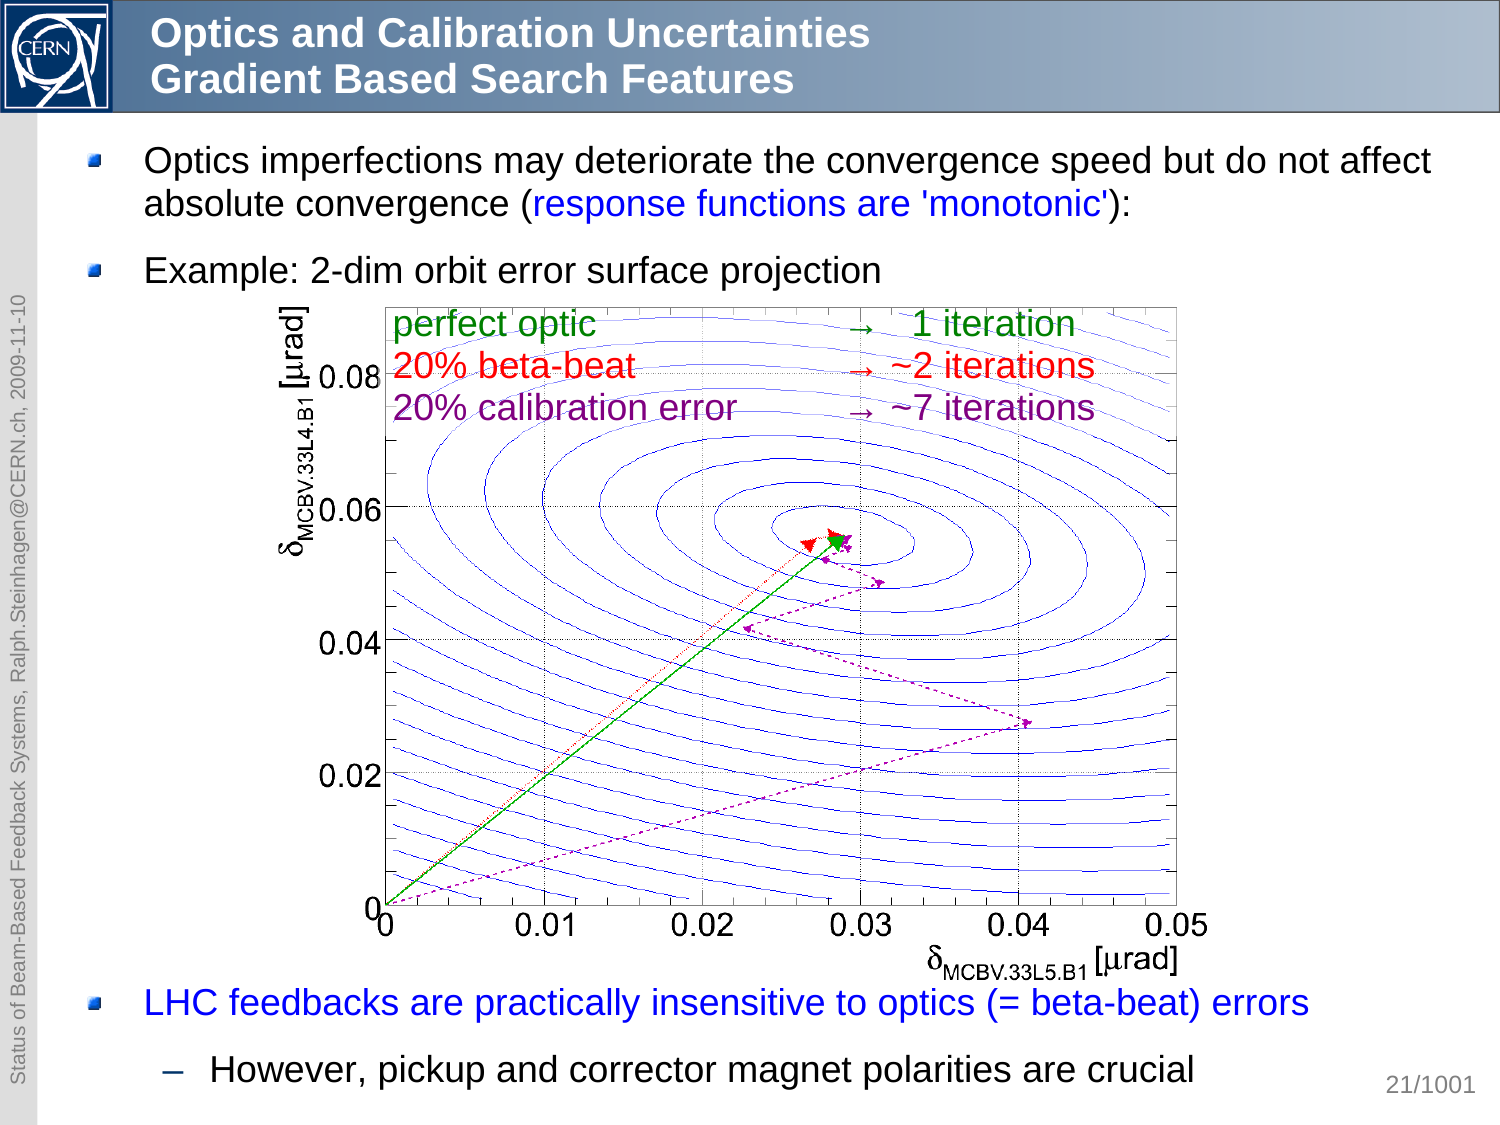

# Optics and Calibration Uncertainties Gradient Based Search Features
Optics imperfections may deteriorate the convergence speed but do not affect absolute convergence (response functions are 'monotonic'):
Example: 2-dim orbit error surface projection
LHC feedbacks are practically insensitive to optics (= beta-beat) errors
However, pickup and corrector magnet polarities are crucial
perfect optic		→ 1 iteration
20% beta-beat		→ ~2 iterations
20% calibration error 	→ ~7 iterations